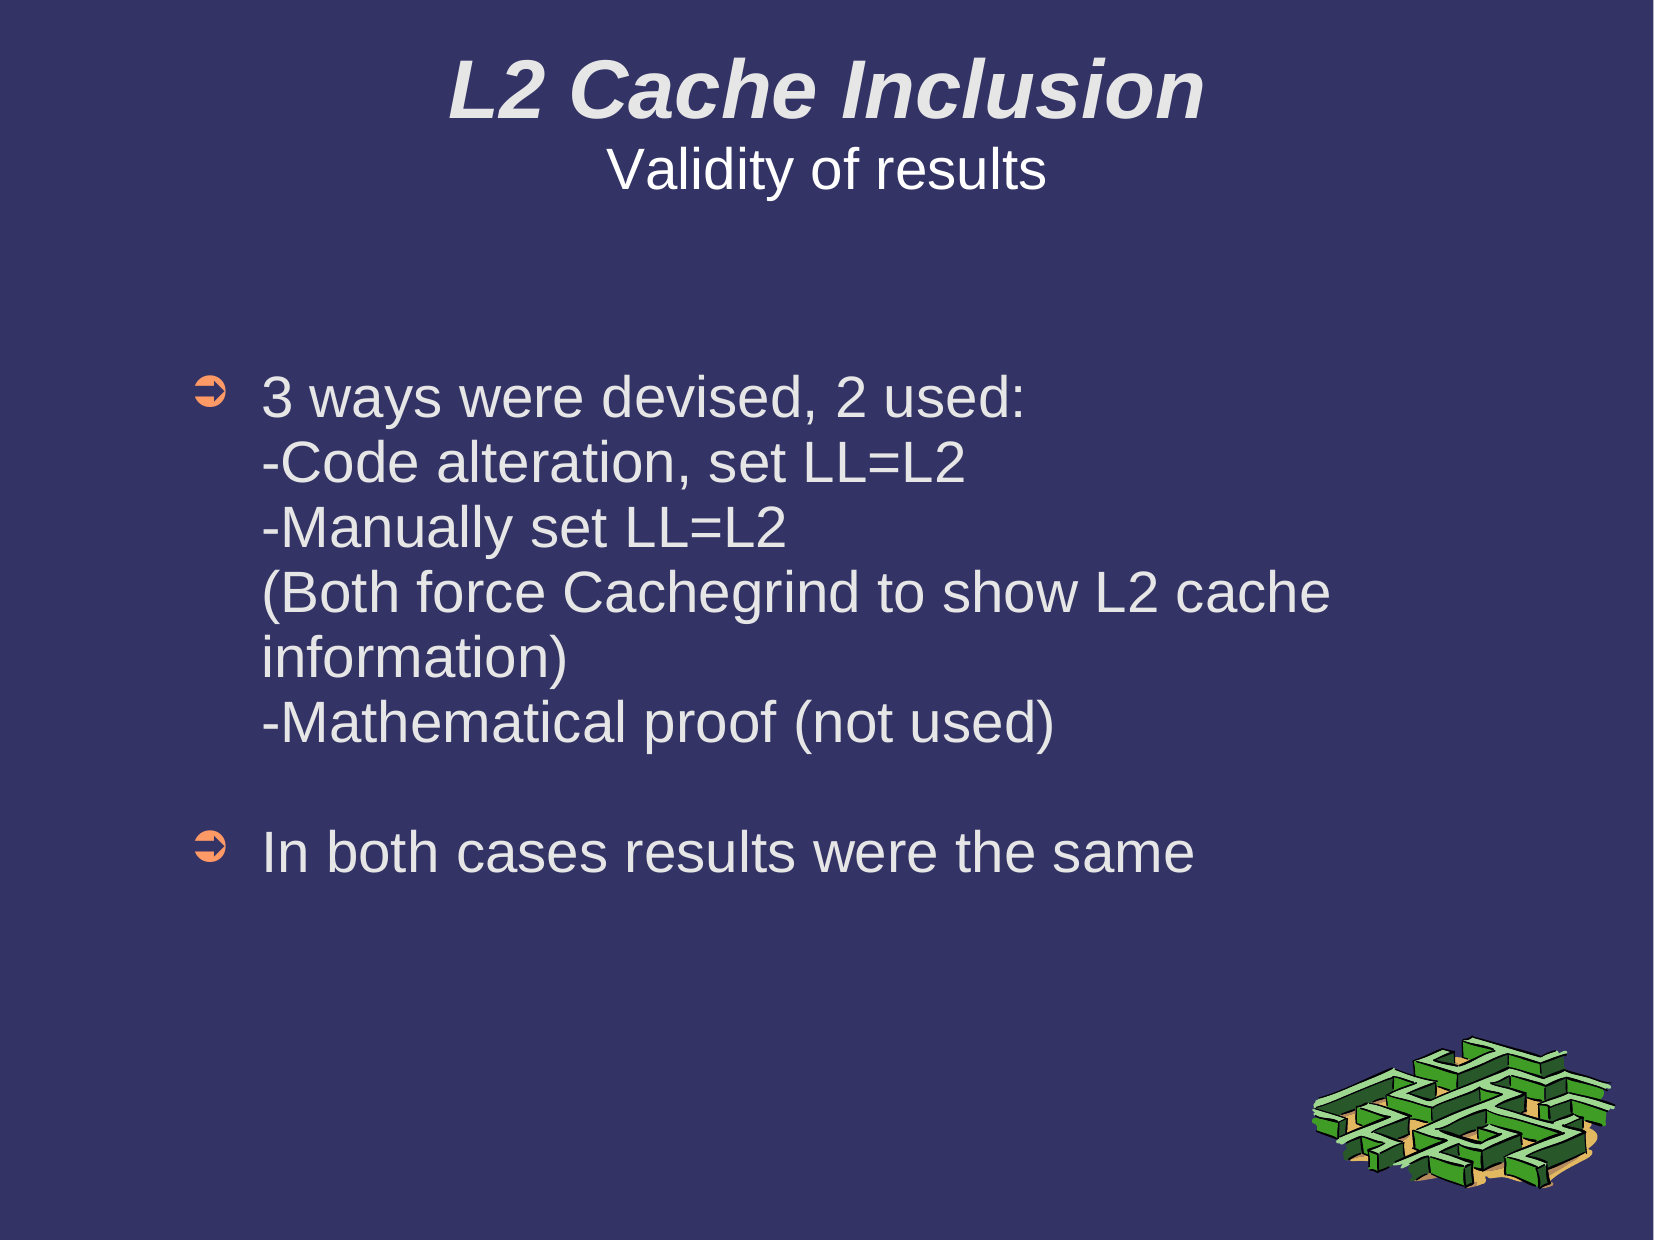

# L2 Cache Inclusion Validity of results
3 ways were devised, 2 used:
-Code alteration, set LL=L2
-Manually set LL=L2
(Both force Cachegrind to show L2 cache information)
-Mathematical proof (not used)
In both cases results were the same